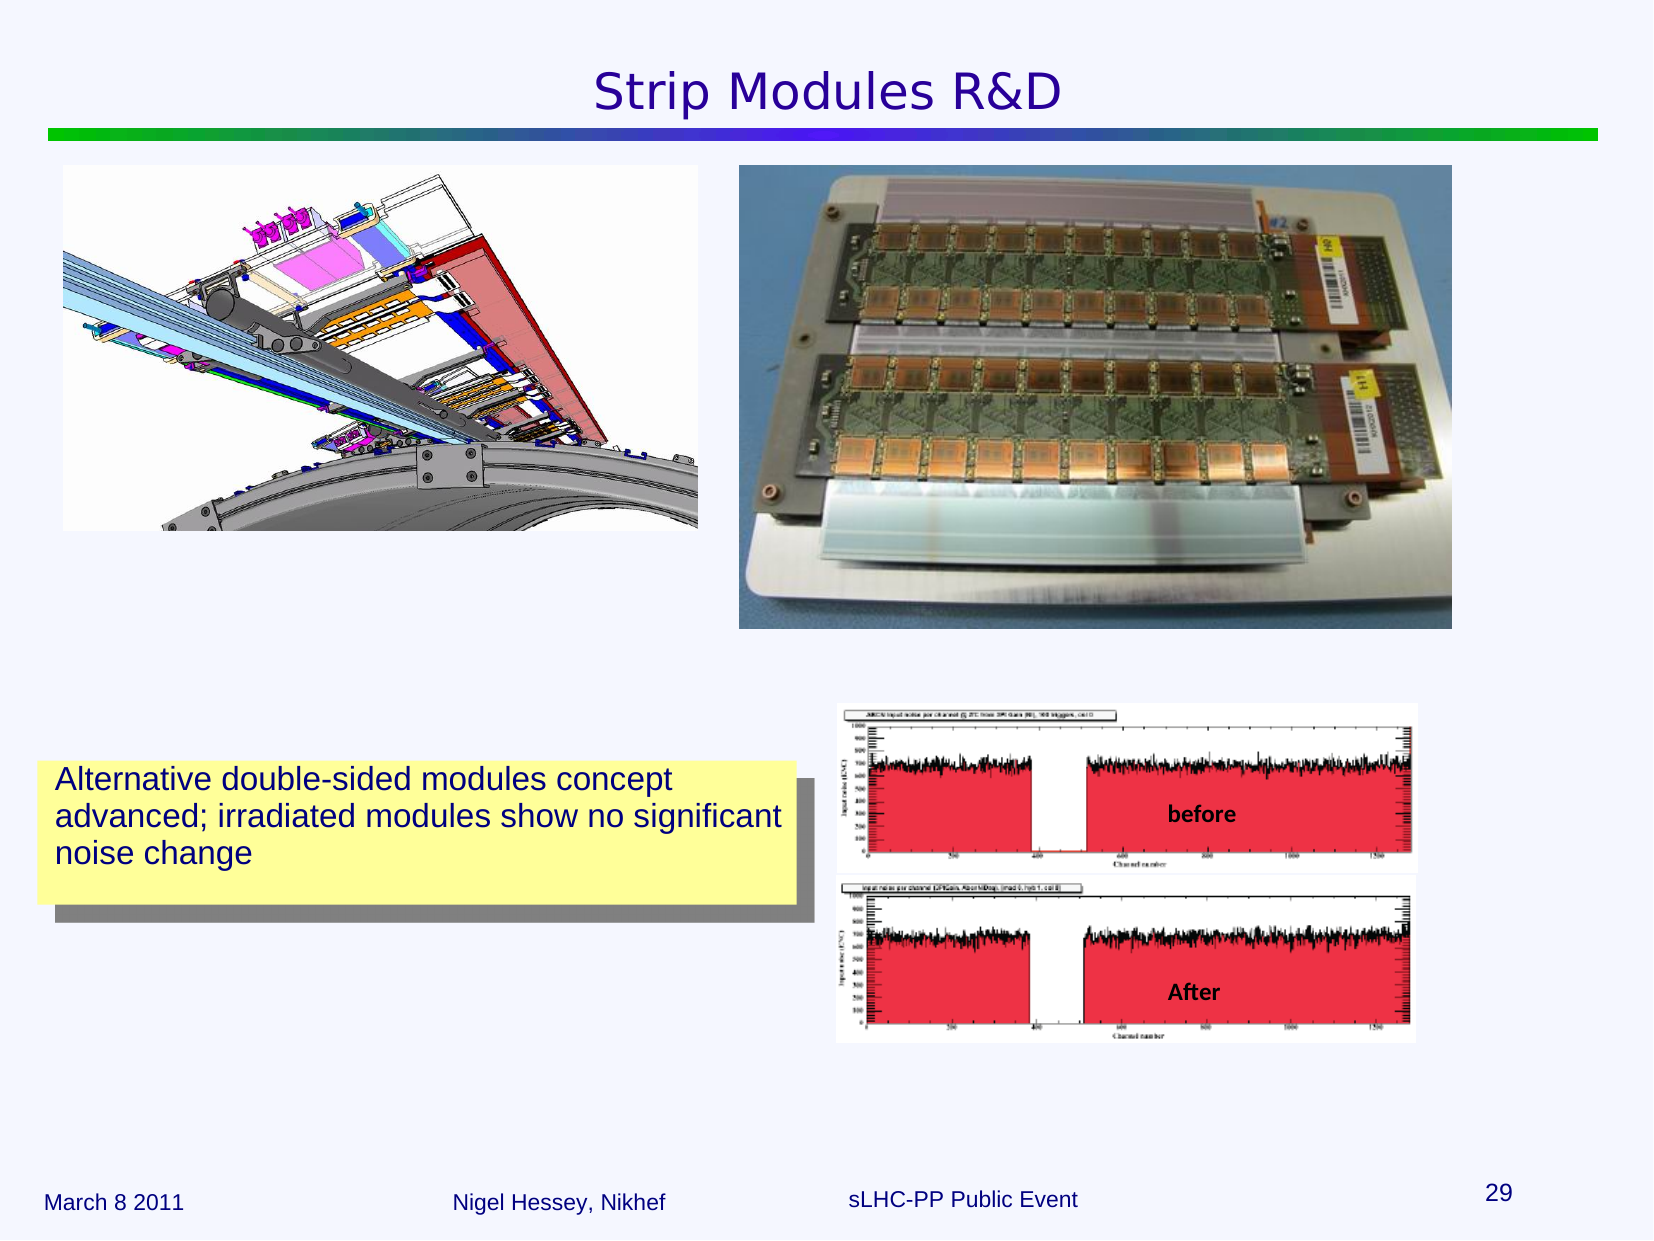

# Strip Modules R&D
before
After
Alternative double-sided modules concept advanced; irradiated modules show no significant noise change